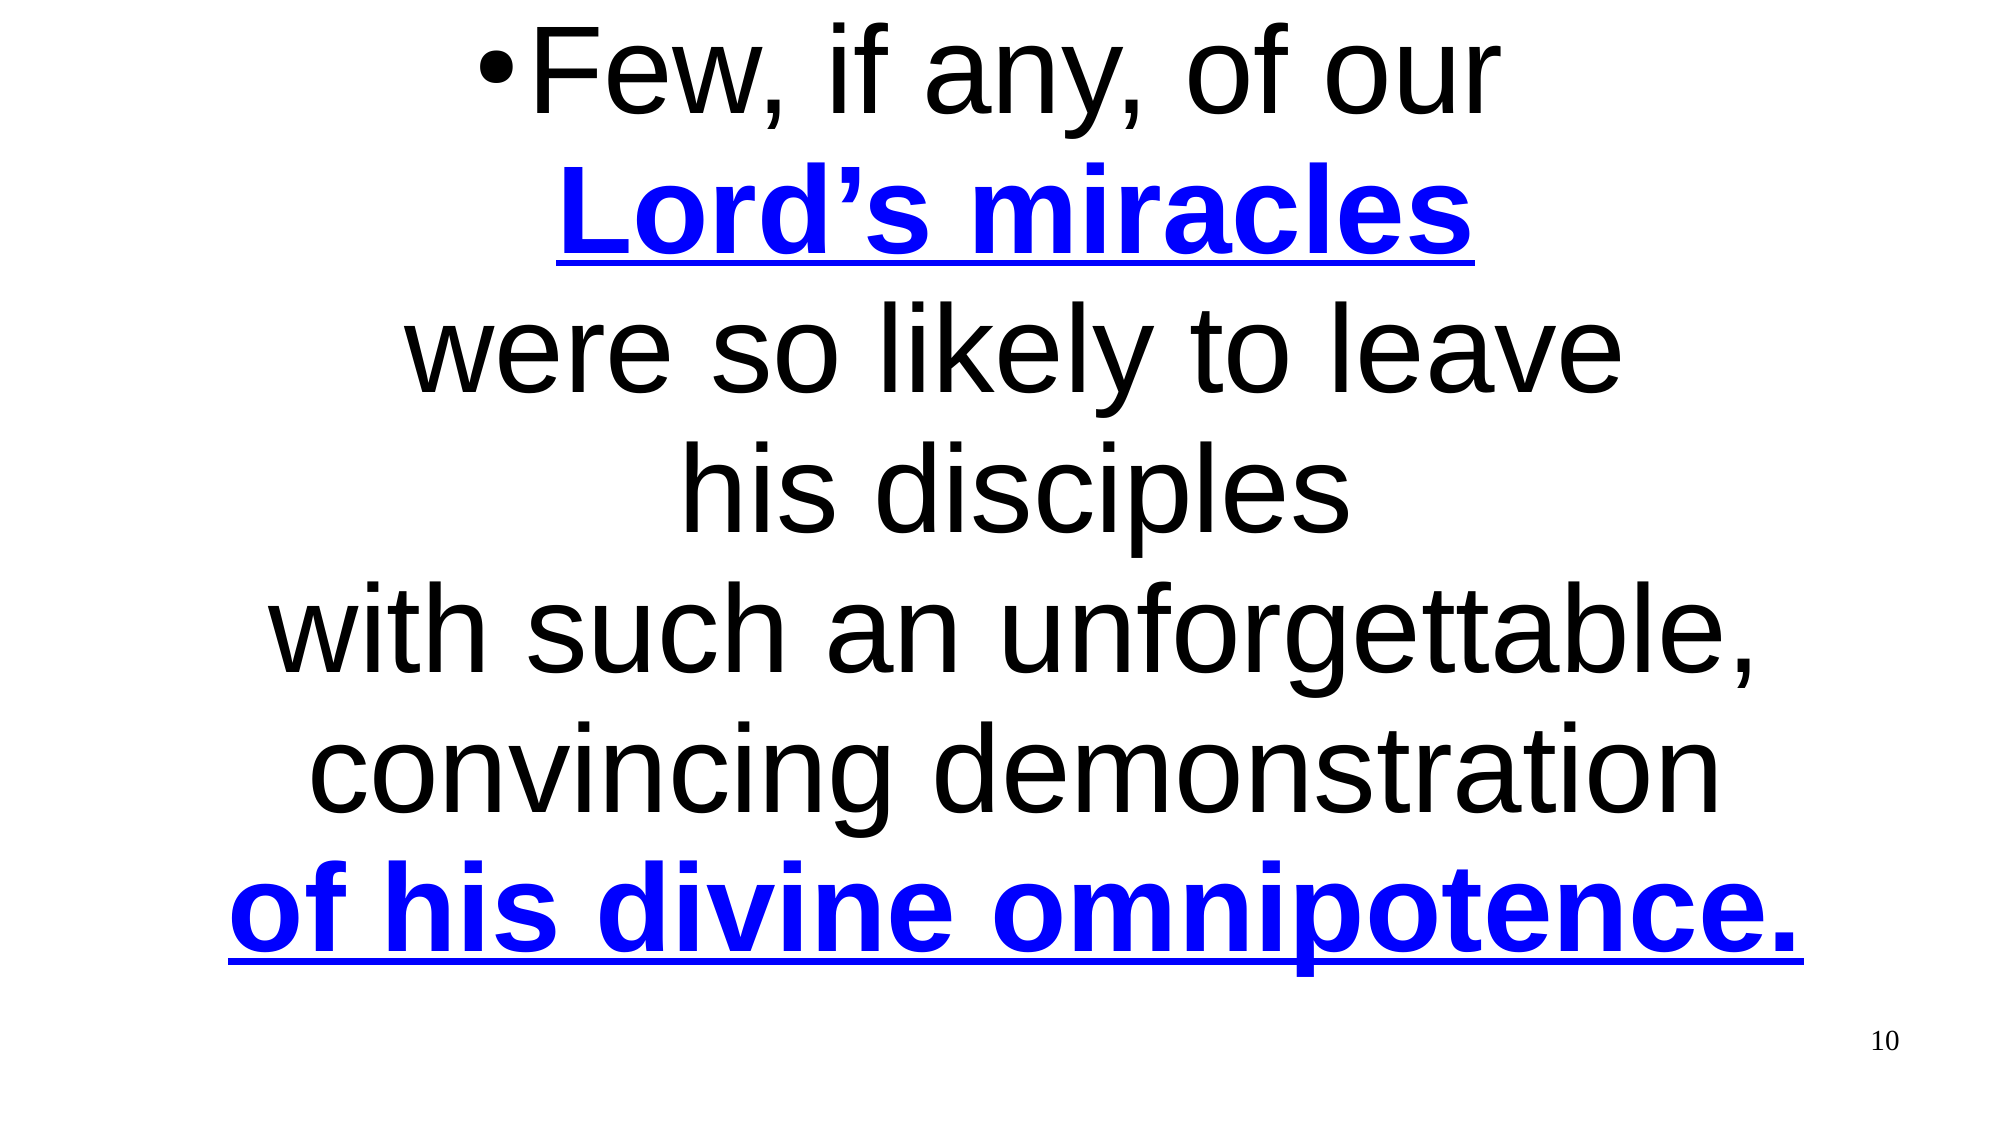

# Few, if any, of our Lord’s miracles were so likely to leave his disciples with such an unforgettable, convincing demonstration of his divine omnipotence.
10